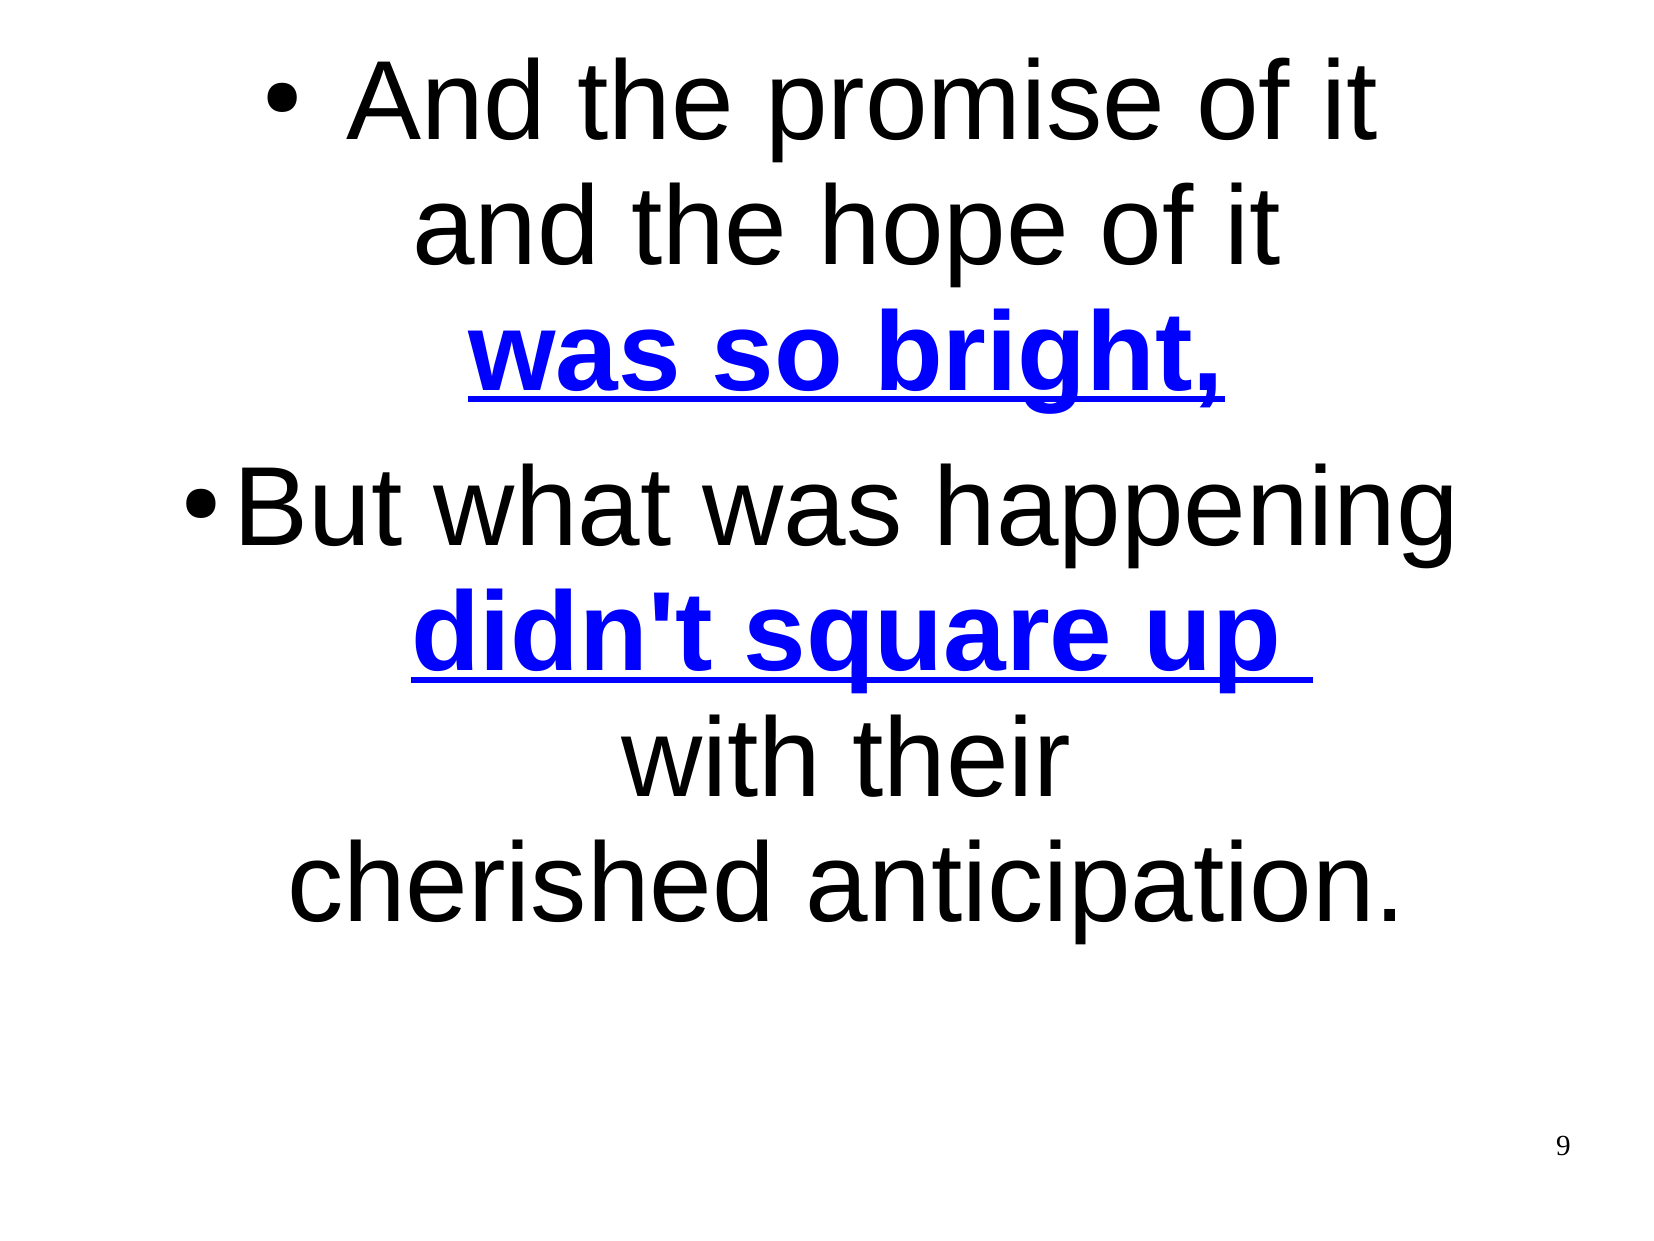

# And the promise of it and the hope of it was so bright,
But what was happening
didn't square up
with their
cherished anticipation.
9